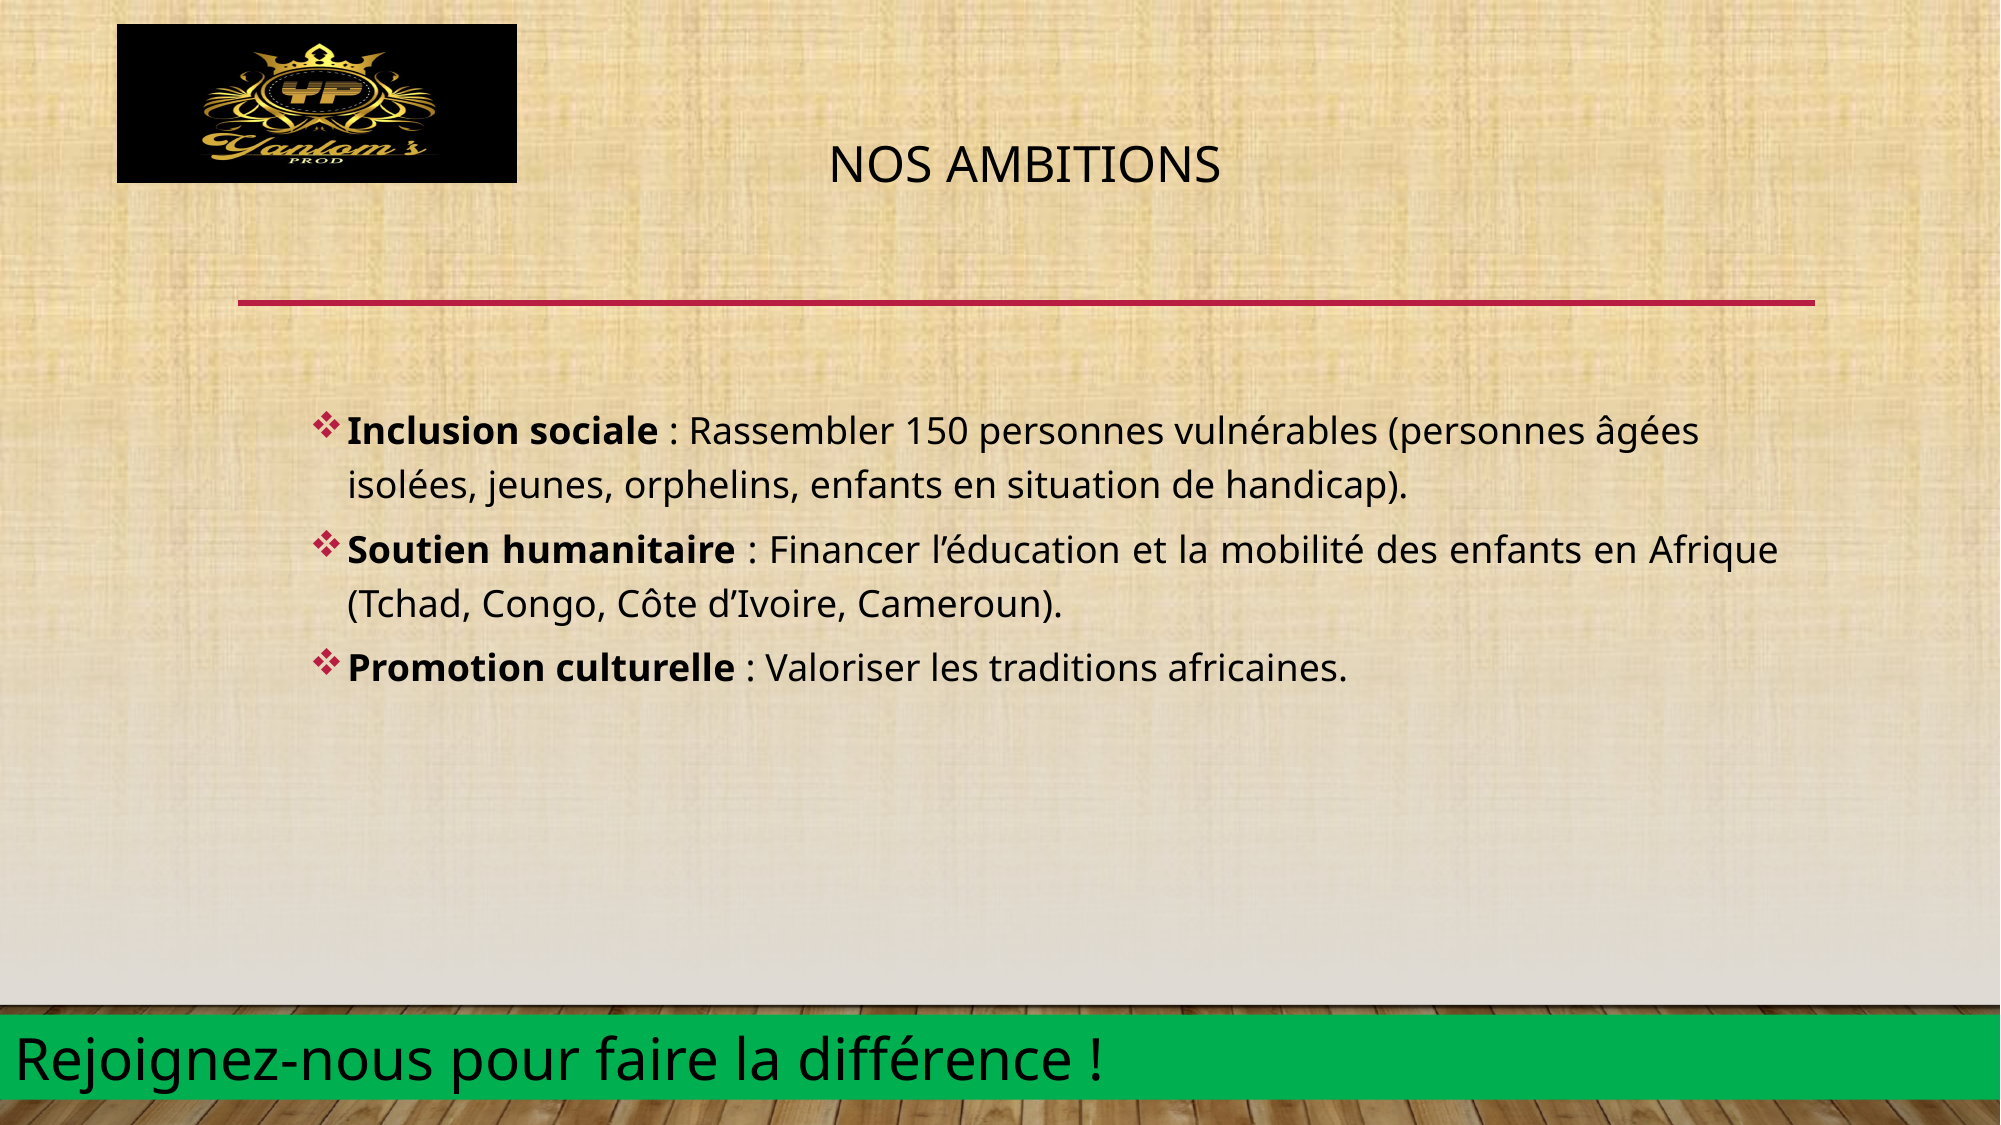

# Nos Ambitions
Inclusion sociale : Rassembler 150 personnes vulnérables (personnes âgées isolées, jeunes, orphelins, enfants en situation de handicap).
Soutien humanitaire : Financer l’éducation et la mobilité des enfants en Afrique (Tchad, Congo, Côte d’Ivoire, Cameroun).
Promotion culturelle : Valoriser les traditions africaines.
Rejoignez-nous pour faire la différence !